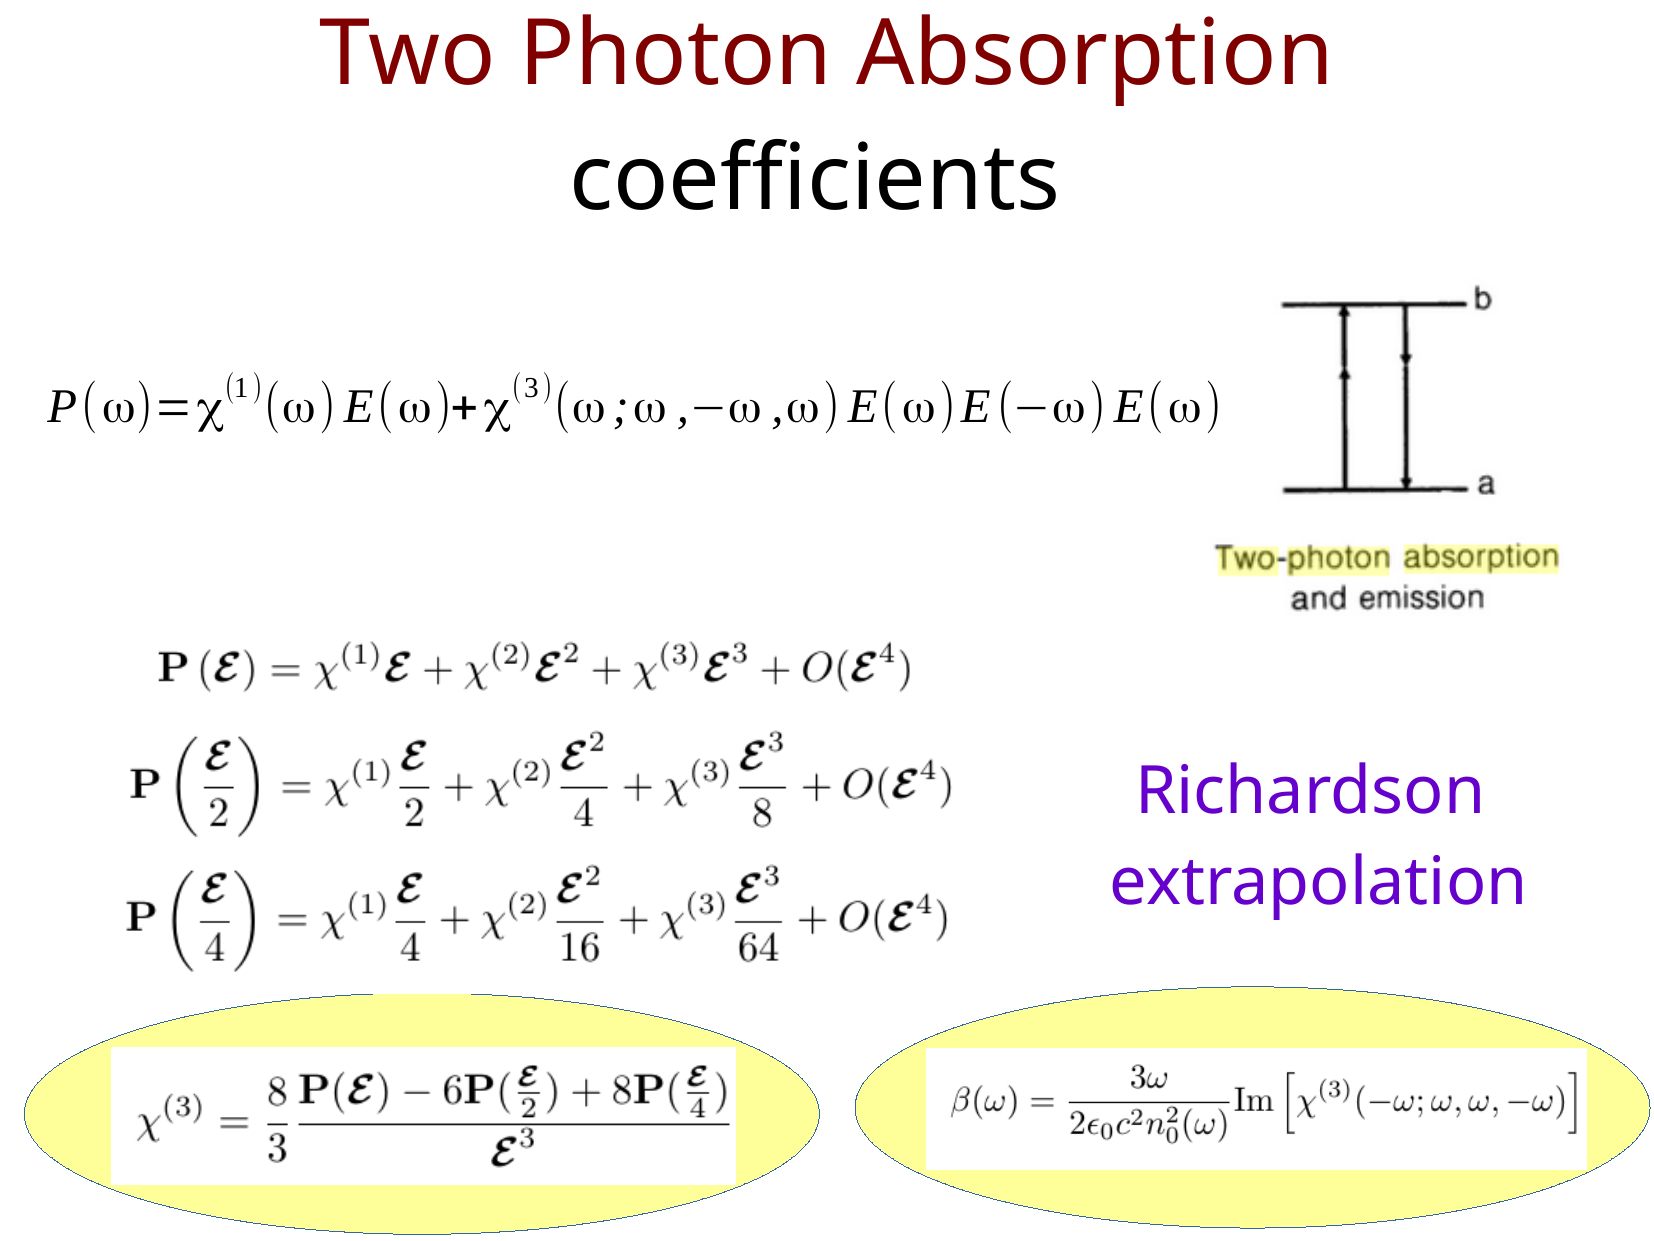

# Two Photon Absorption coefficients
Richardson
extrapolation